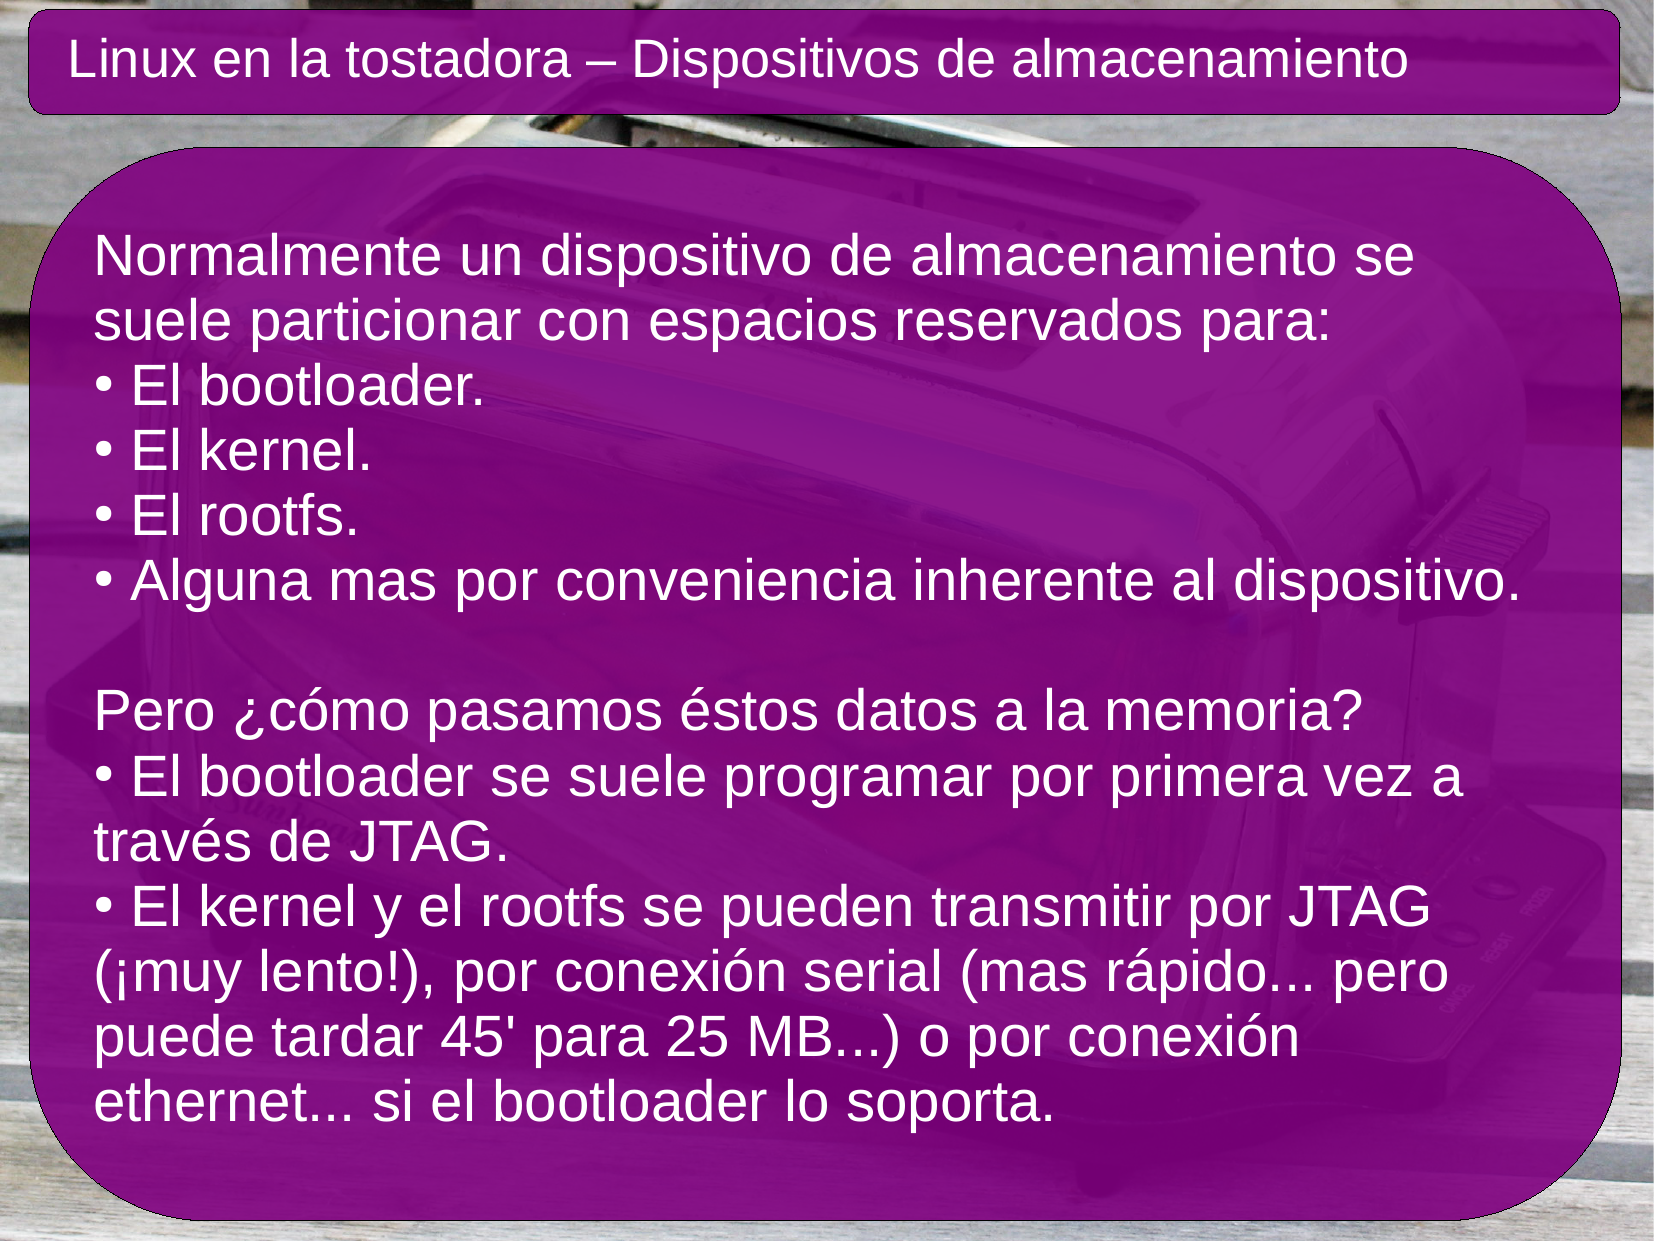

Linux en la tostadora – Dispositivos de almacenamiento
Normalmente un dispositivo de almacenamiento se suele particionar con espacios reservados para:
 El bootloader.
 El kernel.
 El rootfs.
 Alguna mas por conveniencia inherente al dispositivo.
Pero ¿cómo pasamos éstos datos a la memoria?
 El bootloader se suele programar por primera vez a través de JTAG.
 El kernel y el rootfs se pueden transmitir por JTAG (¡muy lento!), por conexión serial (mas rápido... pero puede tardar 45' para 25 MB...) o por conexión ethernet... si el bootloader lo soporta.